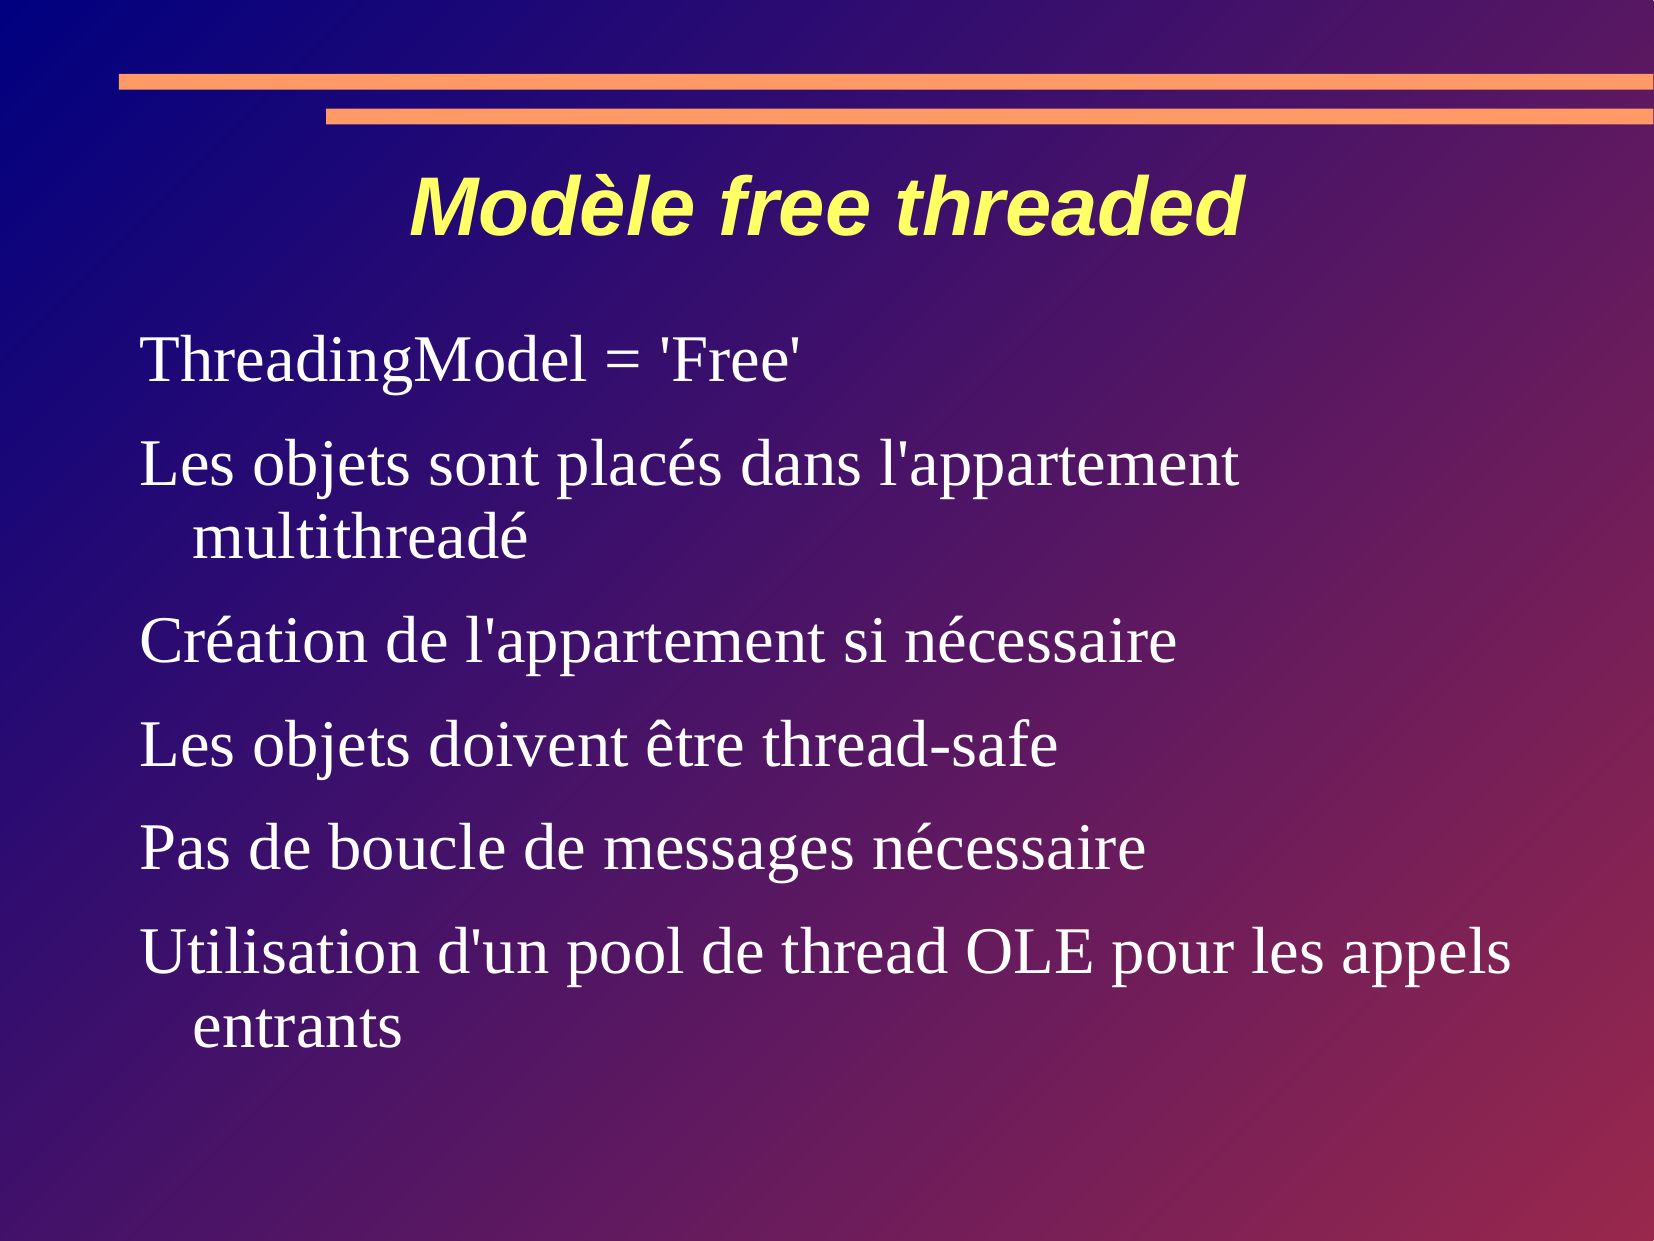

# Modèle free threaded
ThreadingModel = 'Free'
Les objets sont placés dans l'appartement multithreadé
Création de l'appartement si nécessaire
Les objets doivent être thread-safe
Pas de boucle de messages nécessaire
Utilisation d'un pool de thread OLE pour les appels entrants